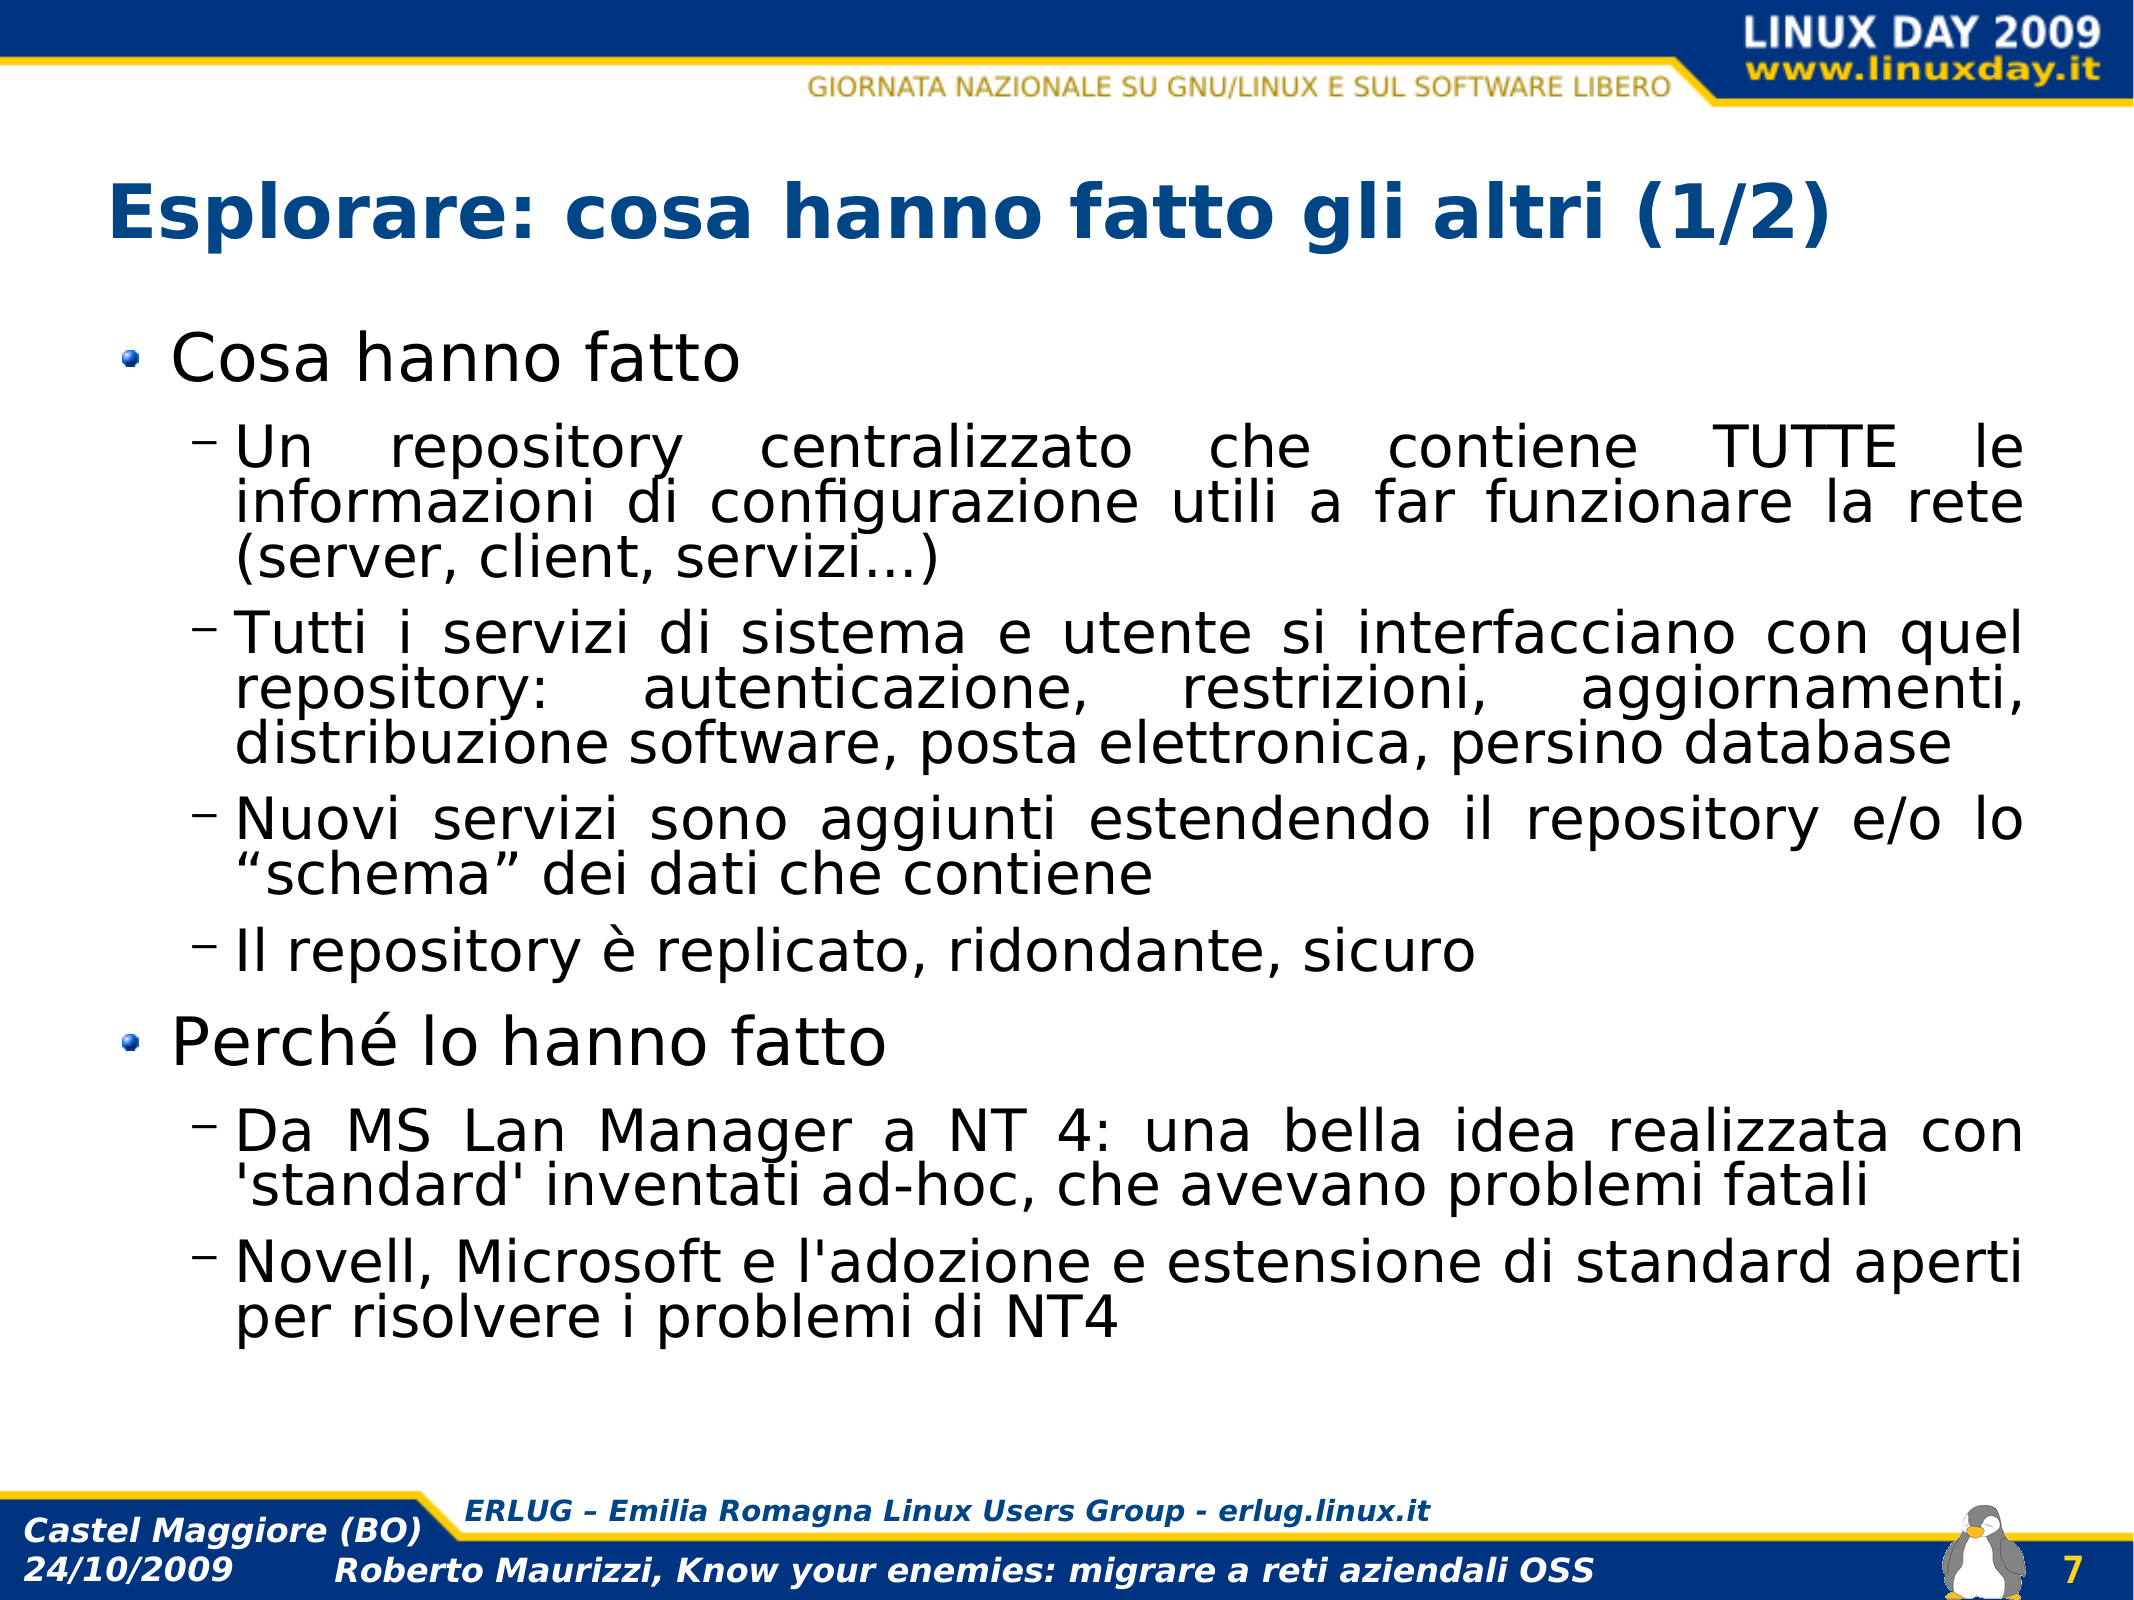

# Esplorare: cosa hanno fatto gli altri (1/2)
Cosa hanno fatto
Un repository centralizzato che contiene TUTTE le informazioni di configurazione utili a far funzionare la rete (server, client, servizi...)
Tutti i servizi di sistema e utente si interfacciano con quel repository: autenticazione, restrizioni, aggiornamenti, distribuzione software, posta elettronica, persino database
Nuovi servizi sono aggiunti estendendo il repository e/o lo “schema” dei dati che contiene
Il repository è replicato, ridondante, sicuro
Perché lo hanno fatto
Da MS Lan Manager a NT 4: una bella idea realizzata con 'standard' inventati ad-hoc, che avevano problemi fatali
Novell, Microsoft e l'adozione e estensione di standard aperti per risolvere i problemi di NT4